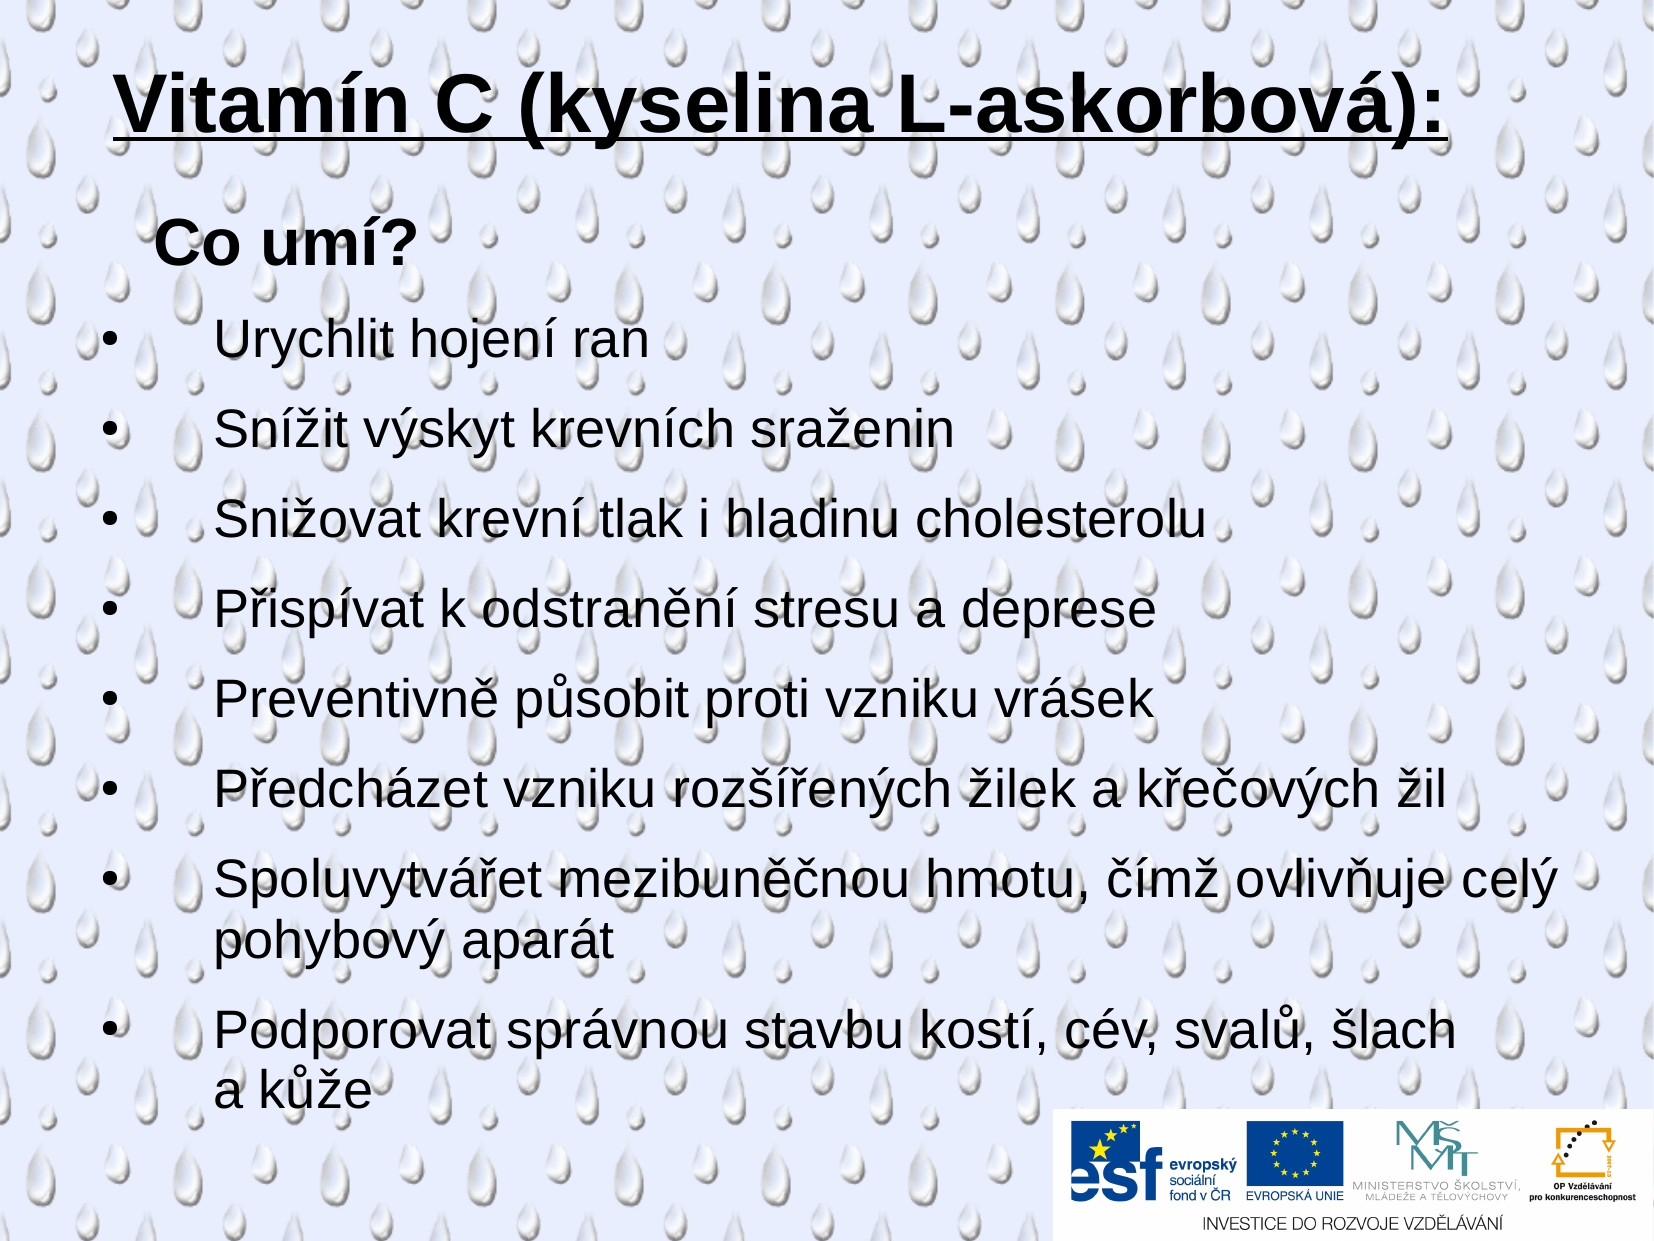

# Vitamín C (kyselina L-askorbová):
Co umí?
 Urychlit hojení ran
 Snížit výskyt krevních sraženin
 Snižovat krevní tlak i hladinu cholesterolu
 Přispívat k odstranění stresu a deprese
 Preventivně působit proti vzniku vrásek
 Předcházet vzniku rozšířených žilek a křečových žil
 Spoluvytvářet mezibuněčnou hmotu, čímž ovlivňuje celý pohybový aparát
 Podporovat správnou stavbu kostí, cév, svalů, šlach a kůže